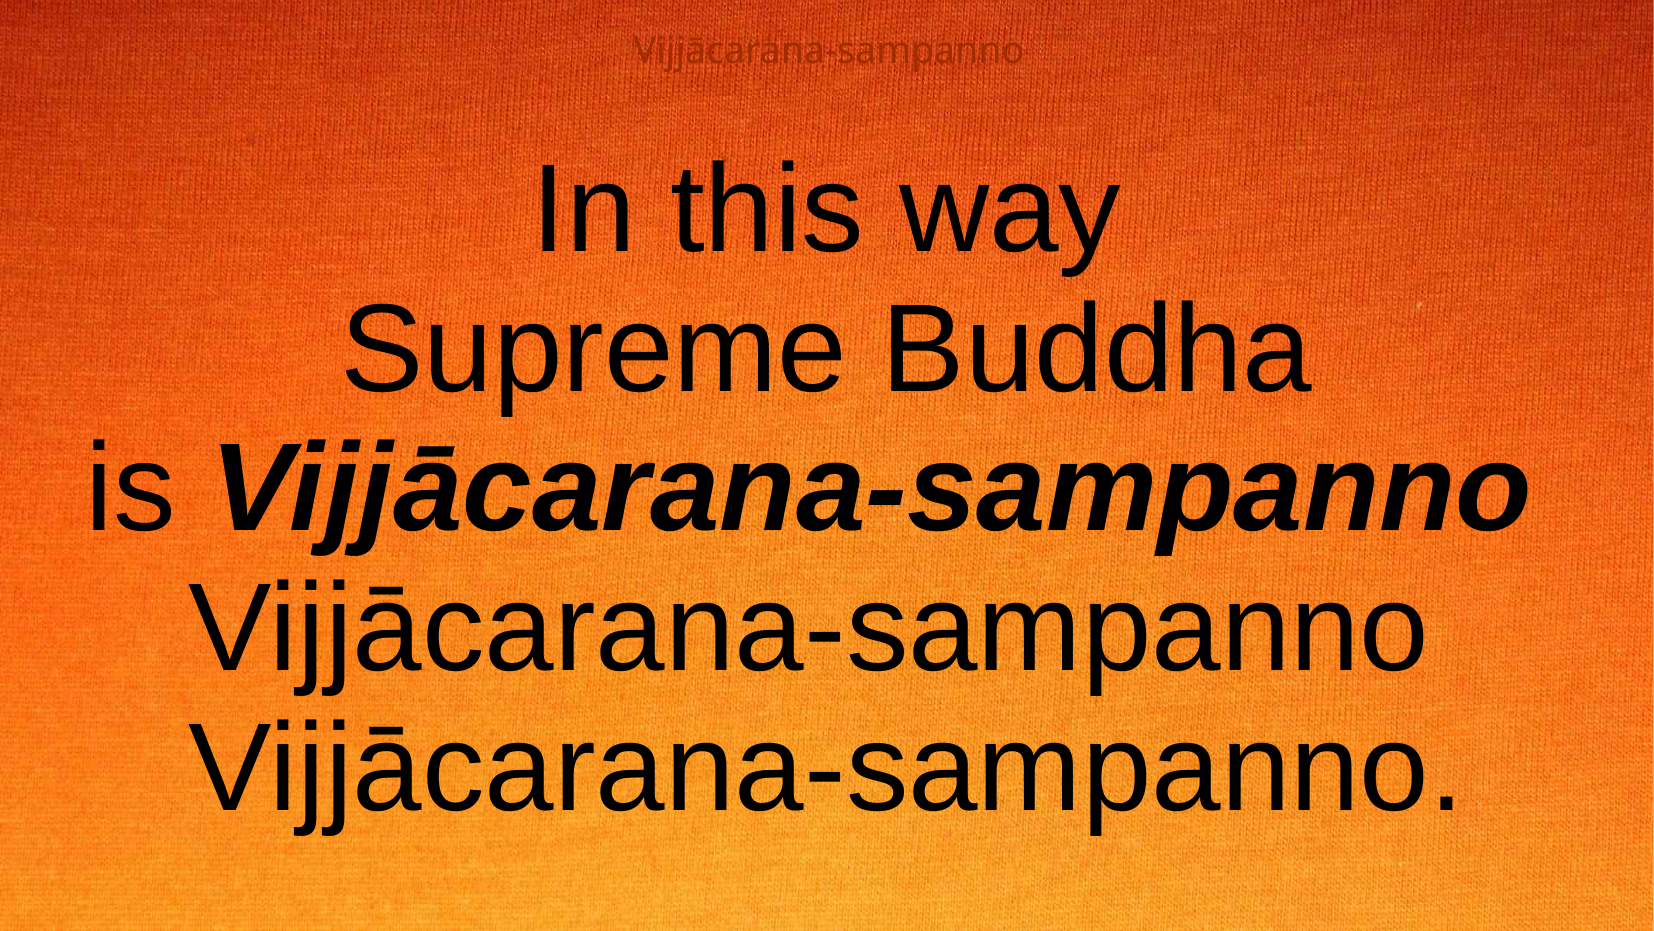

Vijjācarana-sampanno
# In this way
Supreme Buddha
is Vijjācarana-sampanno
Vijjācarana-sampanno
Vijjācarana-sampanno.